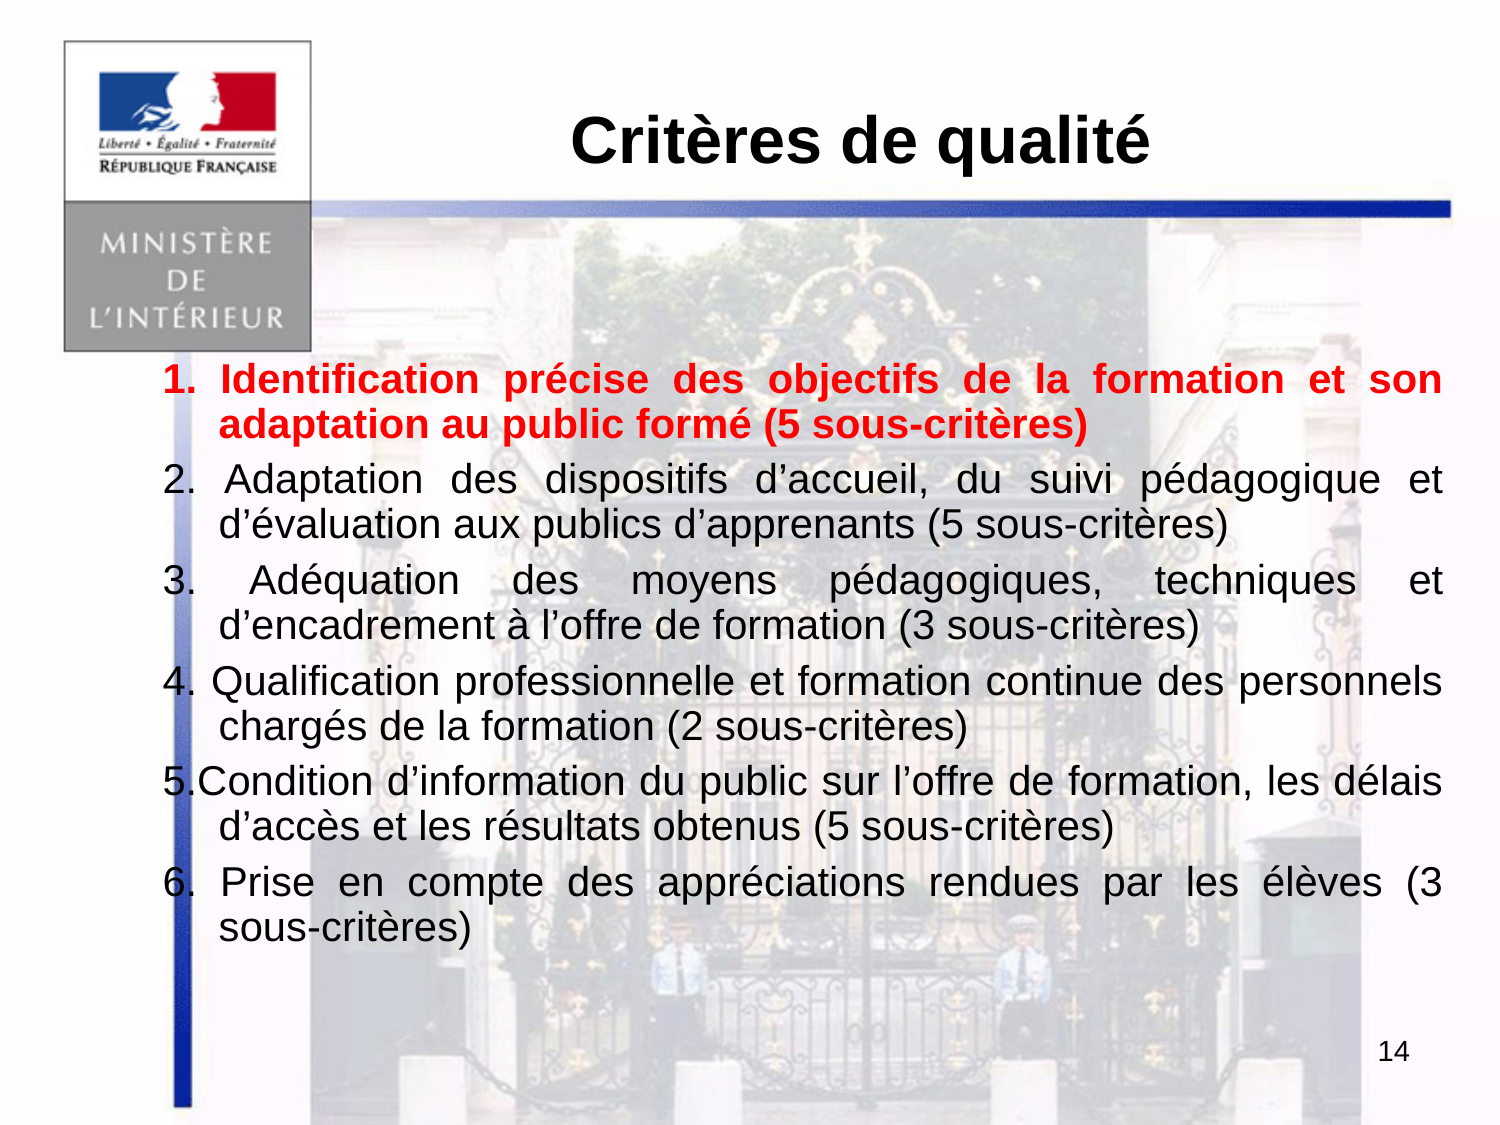

# Critères de qualité
1. Identification précise des objectifs de la formation et son adaptation au public formé (5 sous-critères)
2. Adaptation des dispositifs d’accueil, du suivi pédagogique et d’évaluation aux publics d’apprenants (5 sous-critères)
3. Adéquation des moyens pédagogiques, techniques et d’encadrement à l’offre de formation (3 sous-critères)
4. Qualification professionnelle et formation continue des personnels chargés de la formation (2 sous-critères)
5.Condition d’information du public sur l’offre de formation, les délais d’accès et les résultats obtenus (5 sous-critères)
6. Prise en compte des appréciations rendues par les élèves (3 sous-critères)